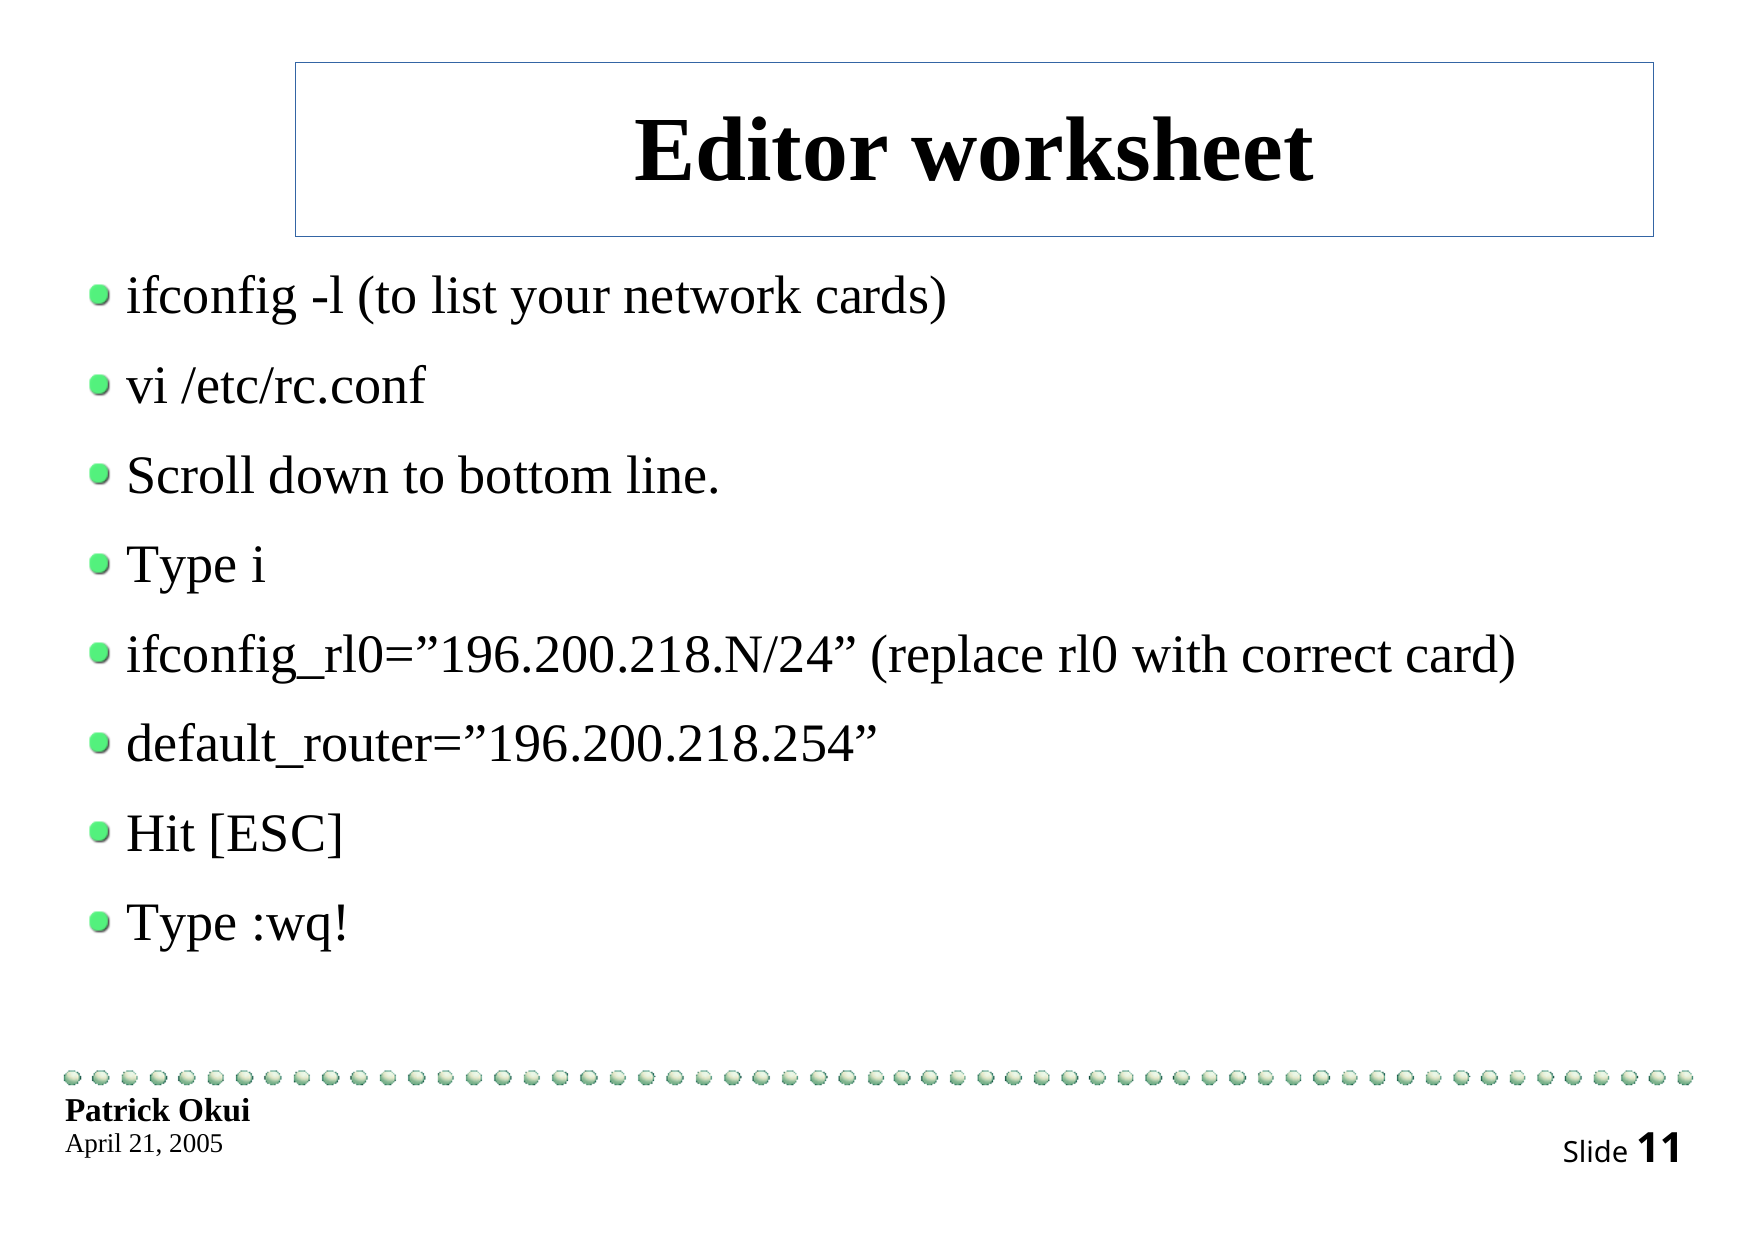

# Editor worksheet
ifconfig -l (to list your network cards)
vi /etc/rc.conf
Scroll down to bottom line.
Type i
ifconfig_rl0=”196.200.218.N/24” (replace rl0 with correct card)
default_router=”196.200.218.254”
Hit [ESC]
Type :wq!